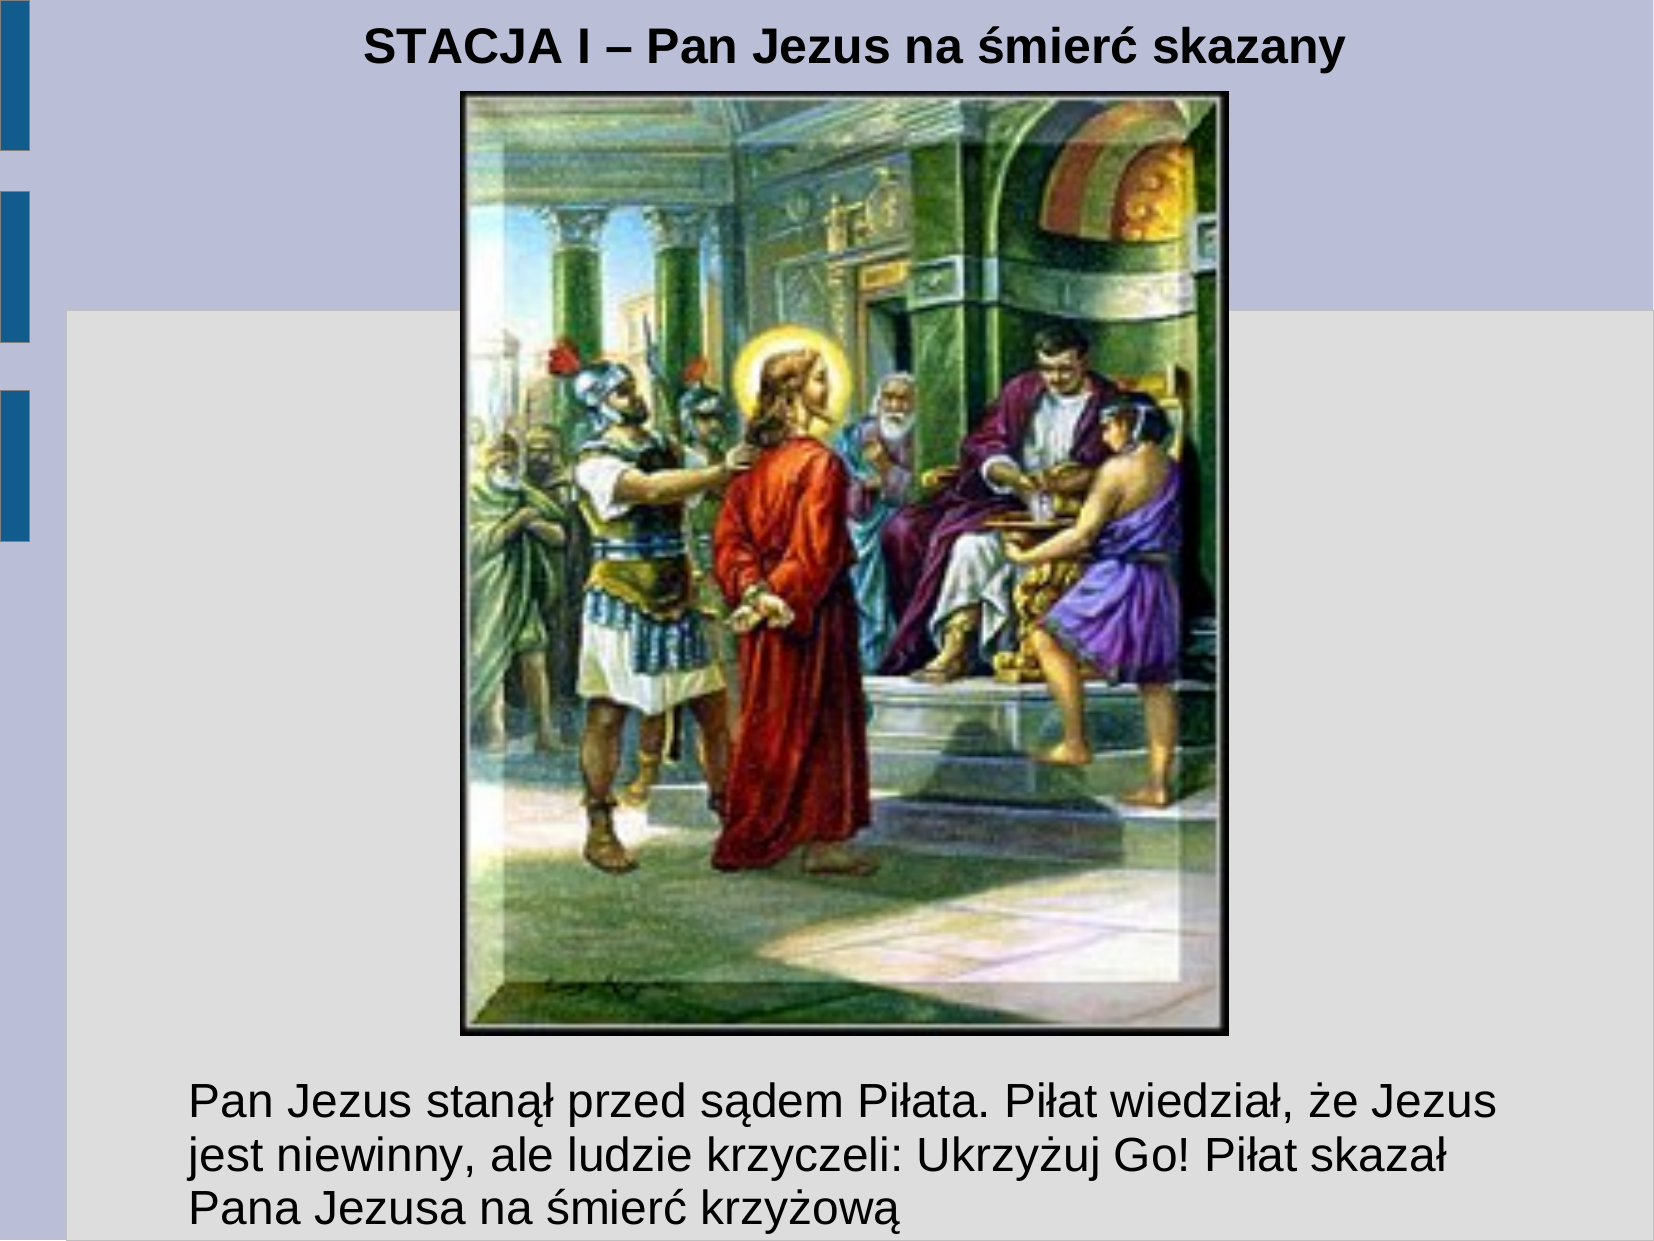

STACJA I – Pan Jezus na śmierć skazany
Pan Jezus stanął przed sądem Piłata. Piłat wiedział, że Jezus jest niewinny, ale ludzie krzyczeli: Ukrzyżuj Go! Piłat skazał Pana Jezusa na śmierć krzyżową
#